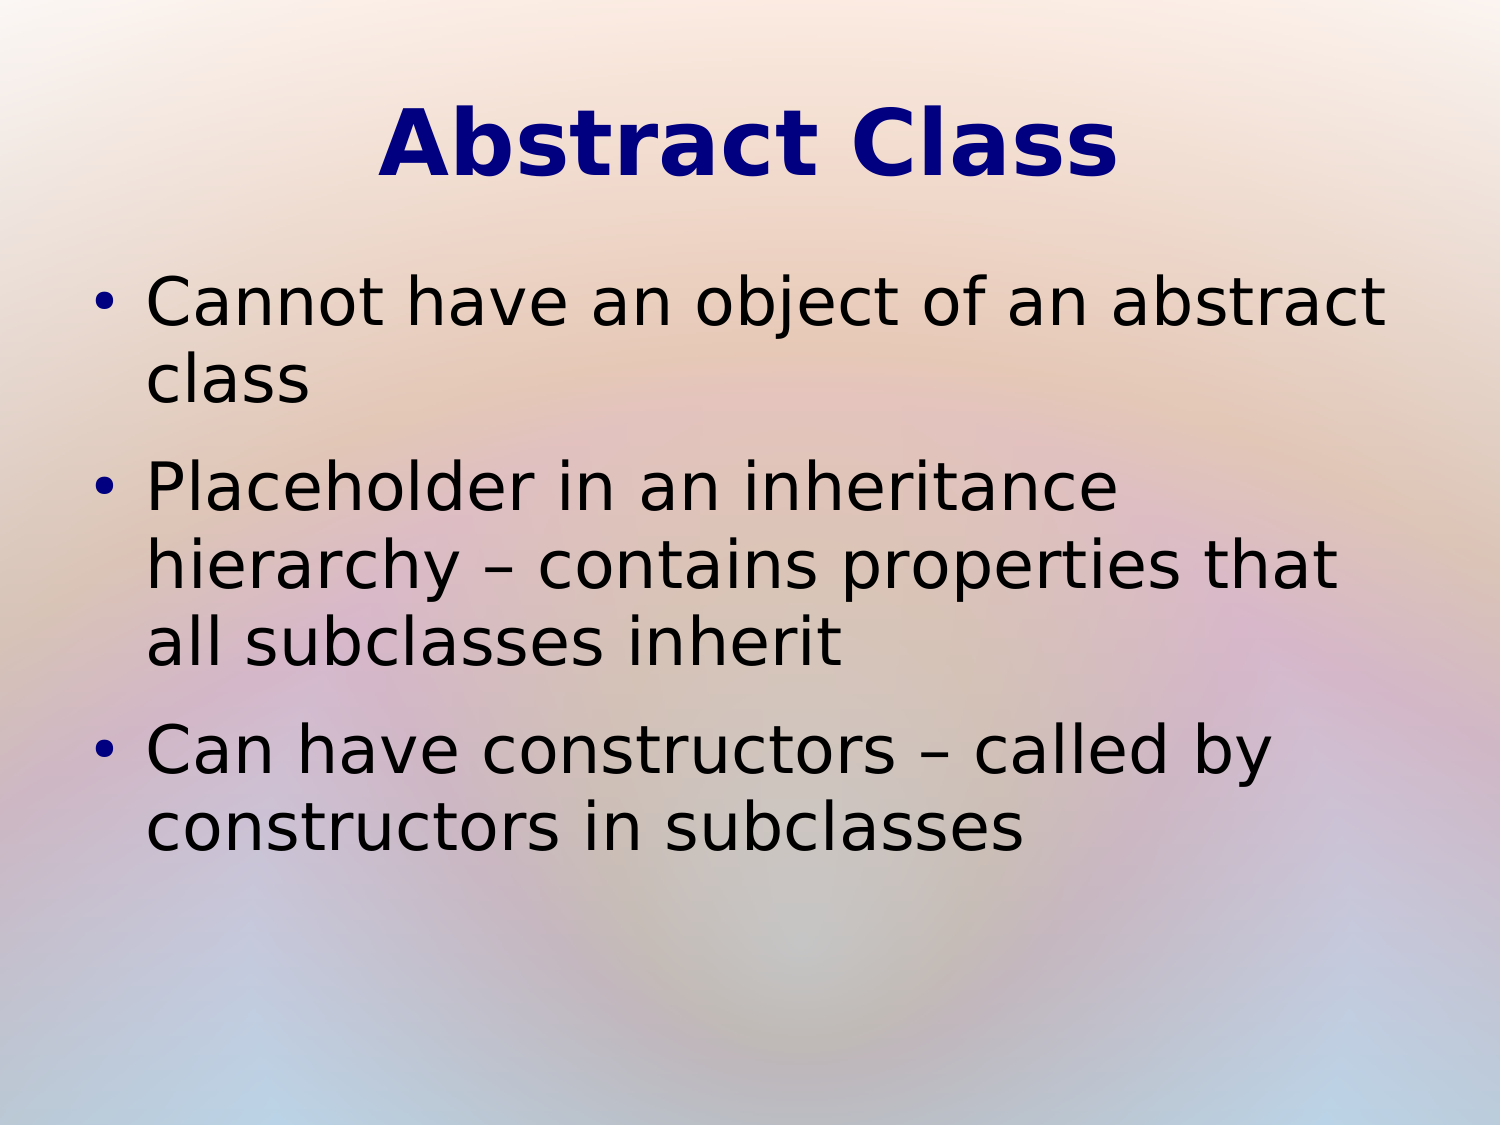

# Abstract Class
Cannot have an object of an abstract class
Placeholder in an inheritance hierarchy – contains properties that all subclasses inherit
Can have constructors – called by constructors in subclasses
Liang, Introduction to Java Programming, Seventh Edition, (c) 2009 Pearson Education, Inc. All rights reserved. 0136012671
3